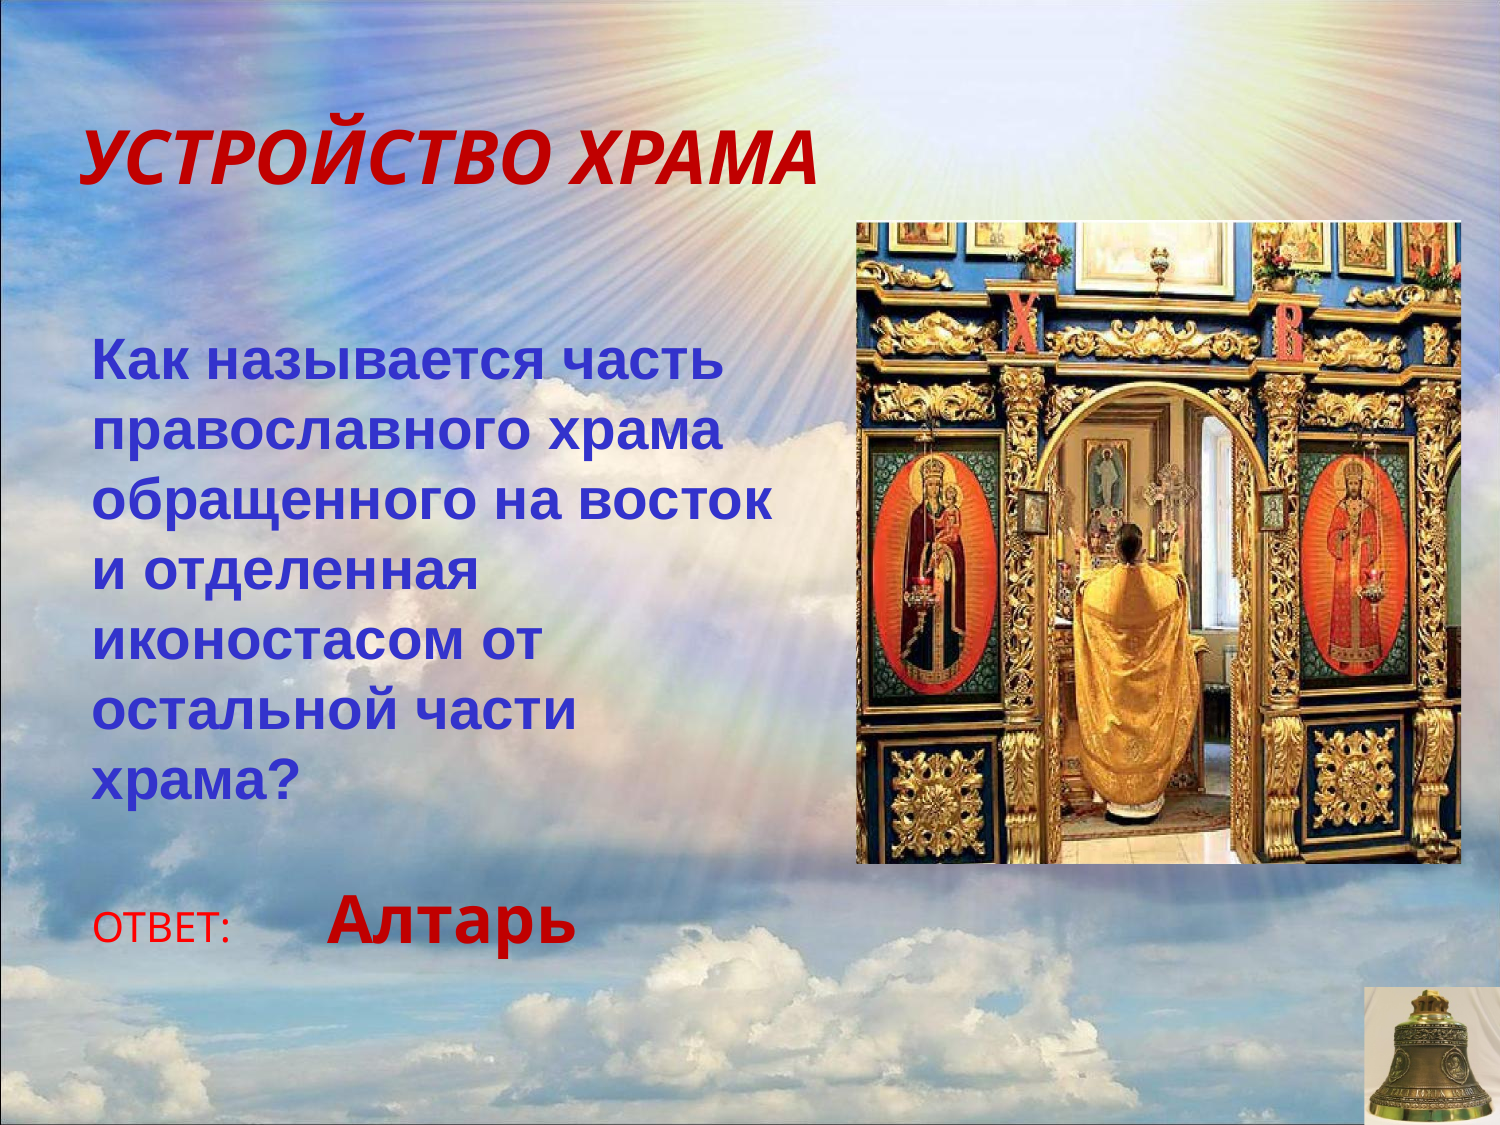

УСТРОЙСТВО ХРАМА
Как называется часть православного храма обращенного на восток и отделенная иконостасом от остальной части храма?
Алтарь
ОТВЕТ: